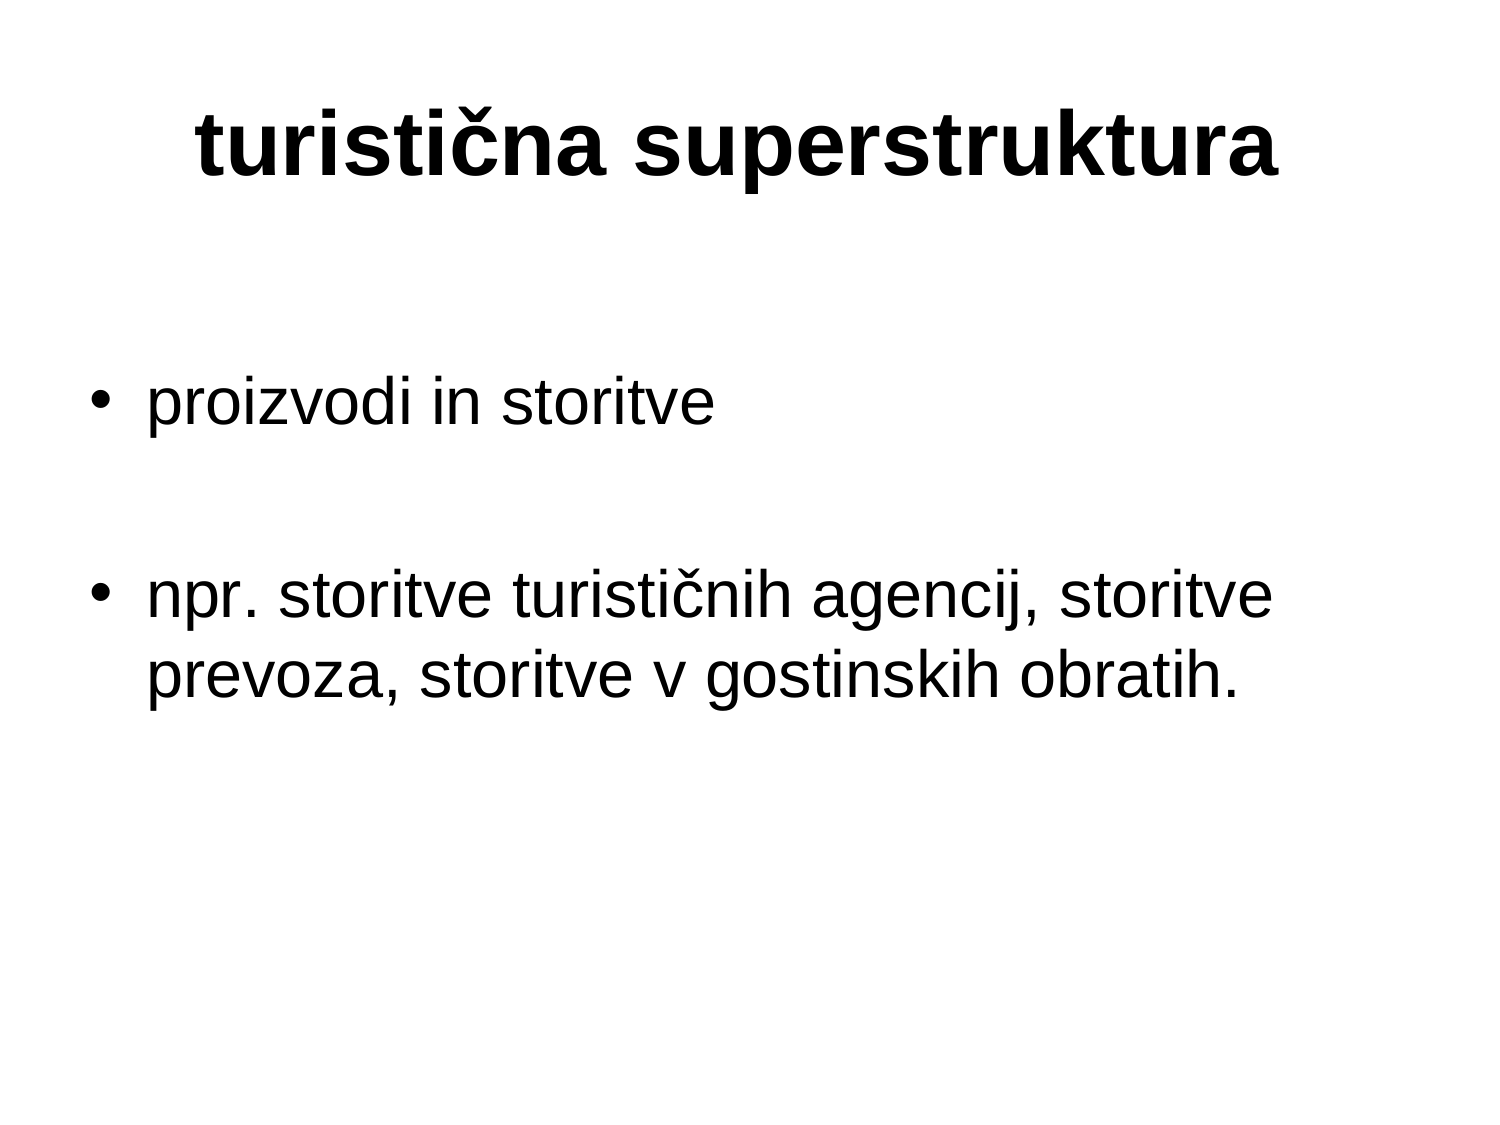

# turistična superstruktura
proizvodi in storitve
npr. storitve turističnih agencij, storitve prevoza, storitve v gostinskih obratih.